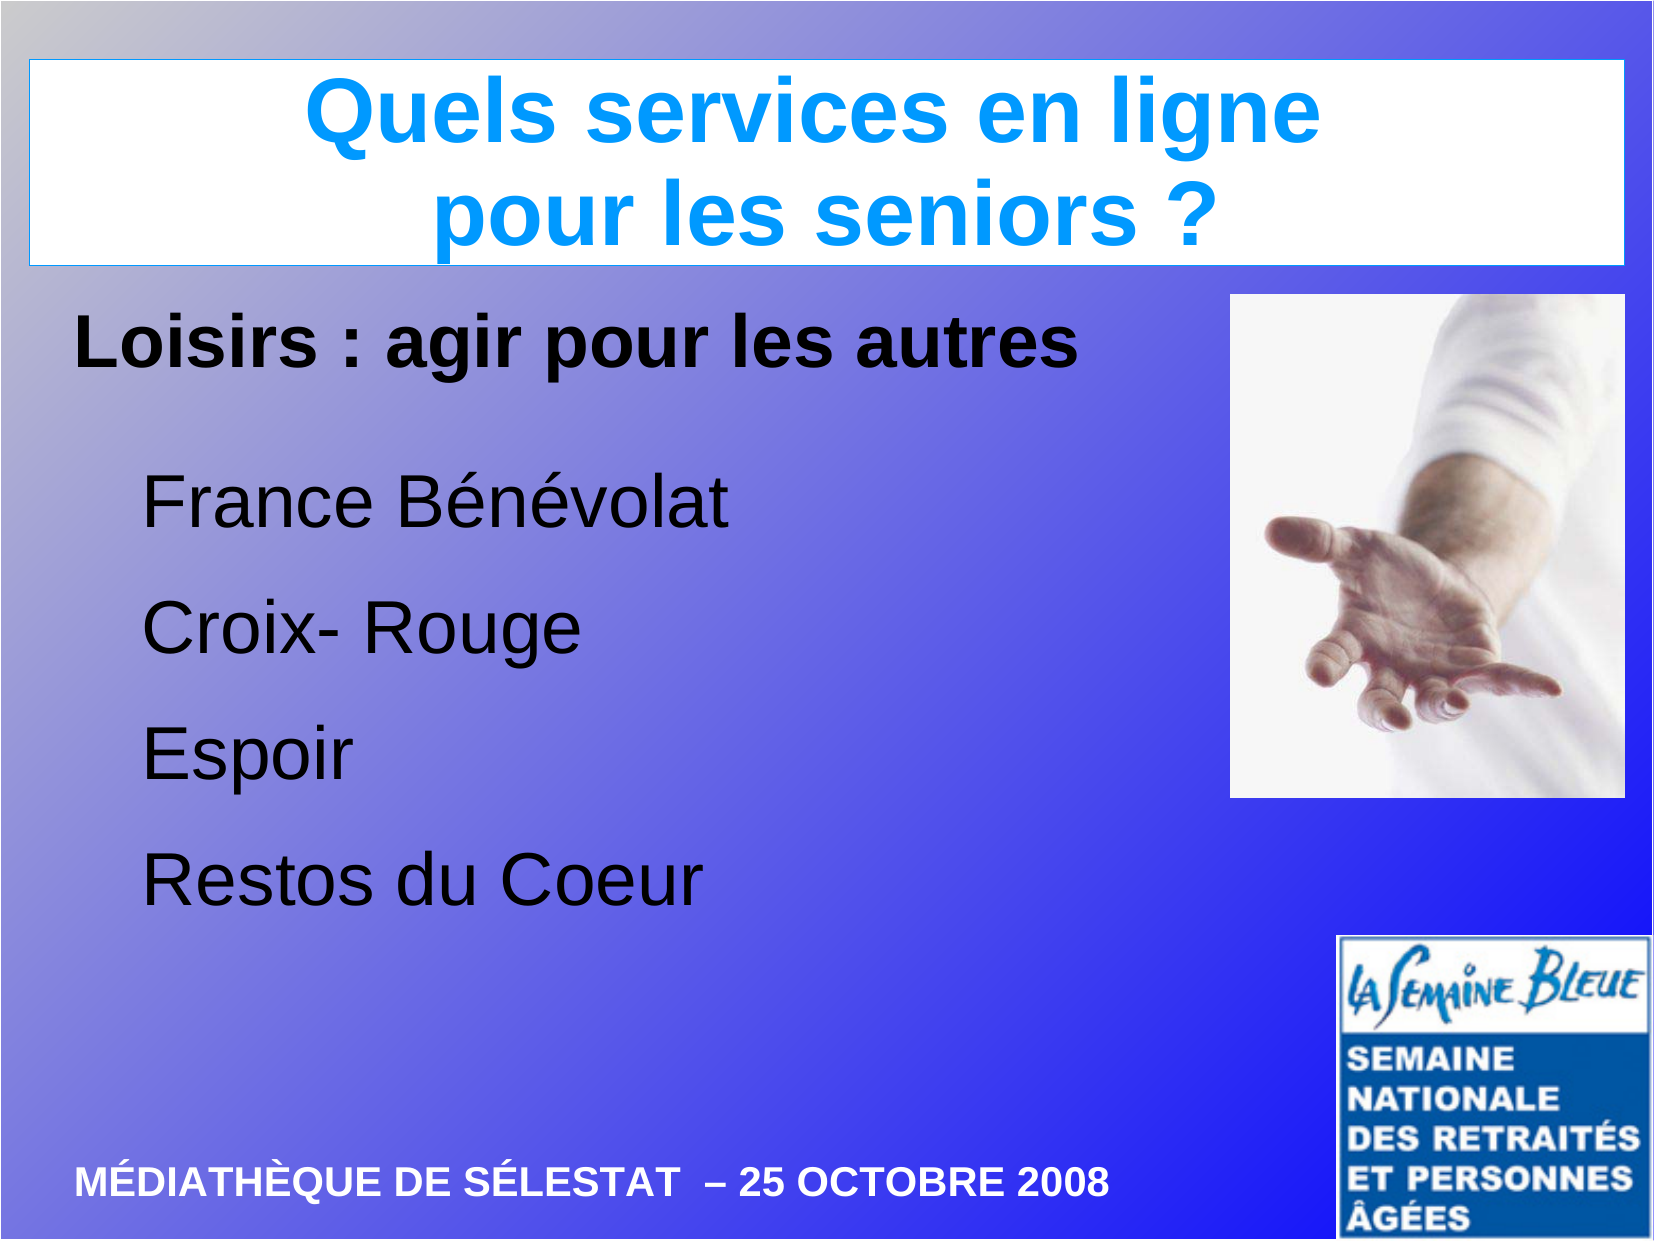

Quels services en ligne
pour les seniors ?
Loisirs : agir pour les autres
# France Bénévolat
Croix- Rouge
Espoir
Restos du Coeur
MÉDIATHÈQUE DE SÉLESTAT – 25 OCTOBRE 2008